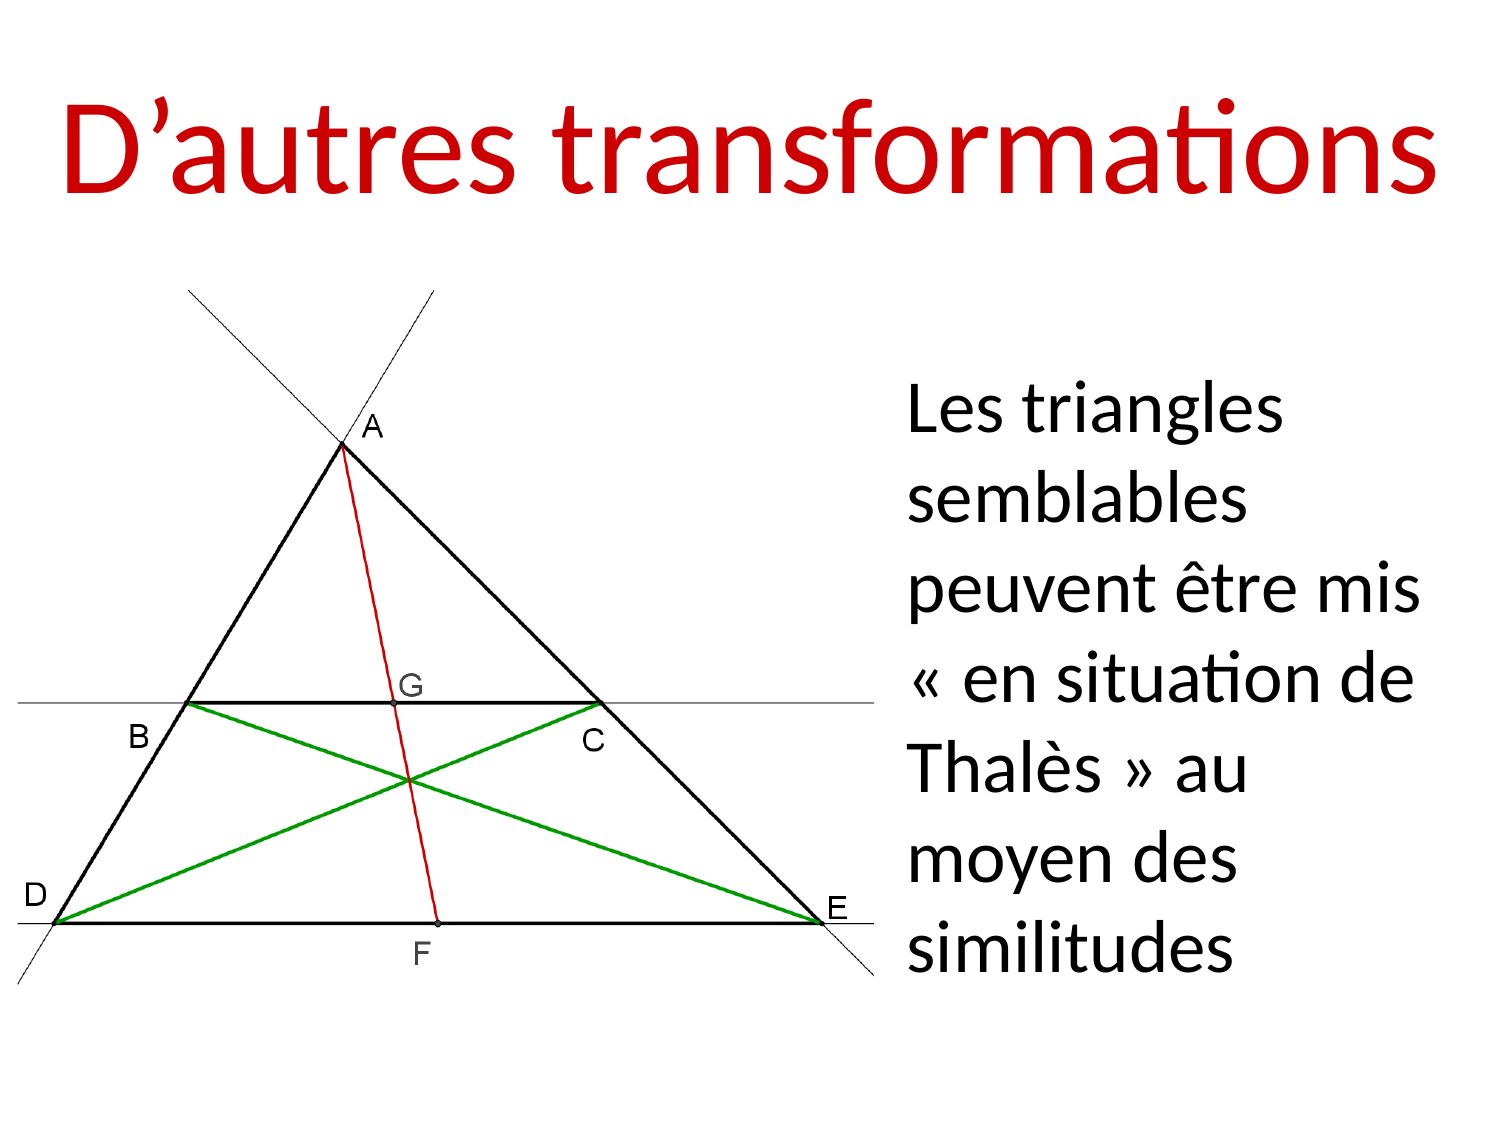

# D’autres transformations
Les triangles semblables peuvent être mis « en situation de Thalès » au moyen des similitudes